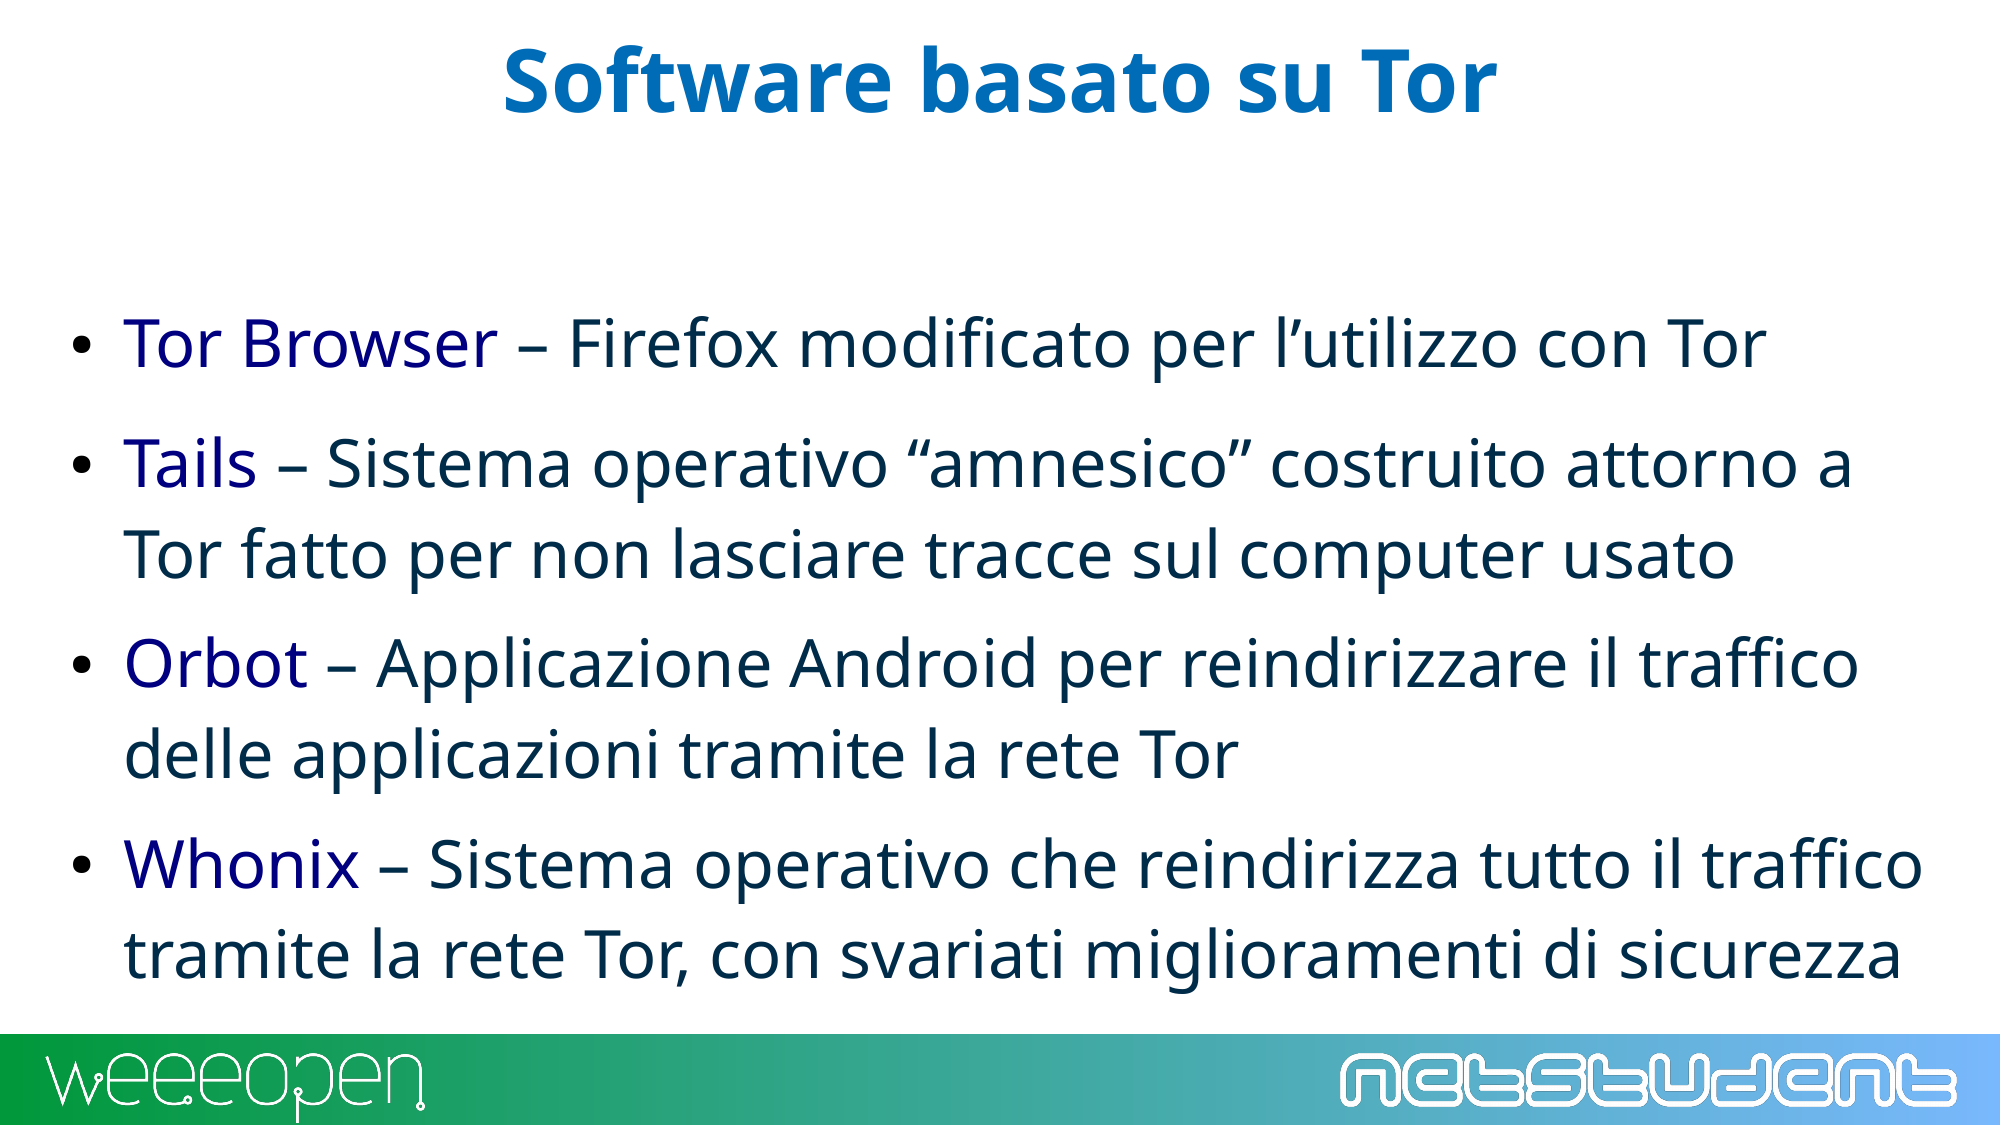

# Software basato su Tor
Tor Browser – Firefox modificato per l’utilizzo con Tor
Tails – Sistema operativo “amnesico” costruito attorno a Tor fatto per non lasciare tracce sul computer usato
Orbot – Applicazione Android per reindirizzare il traffico delle applicazioni tramite la rete Tor
Whonix – Sistema operativo che reindirizza tutto il traffico tramite la rete Tor, con svariati miglioramenti di sicurezza